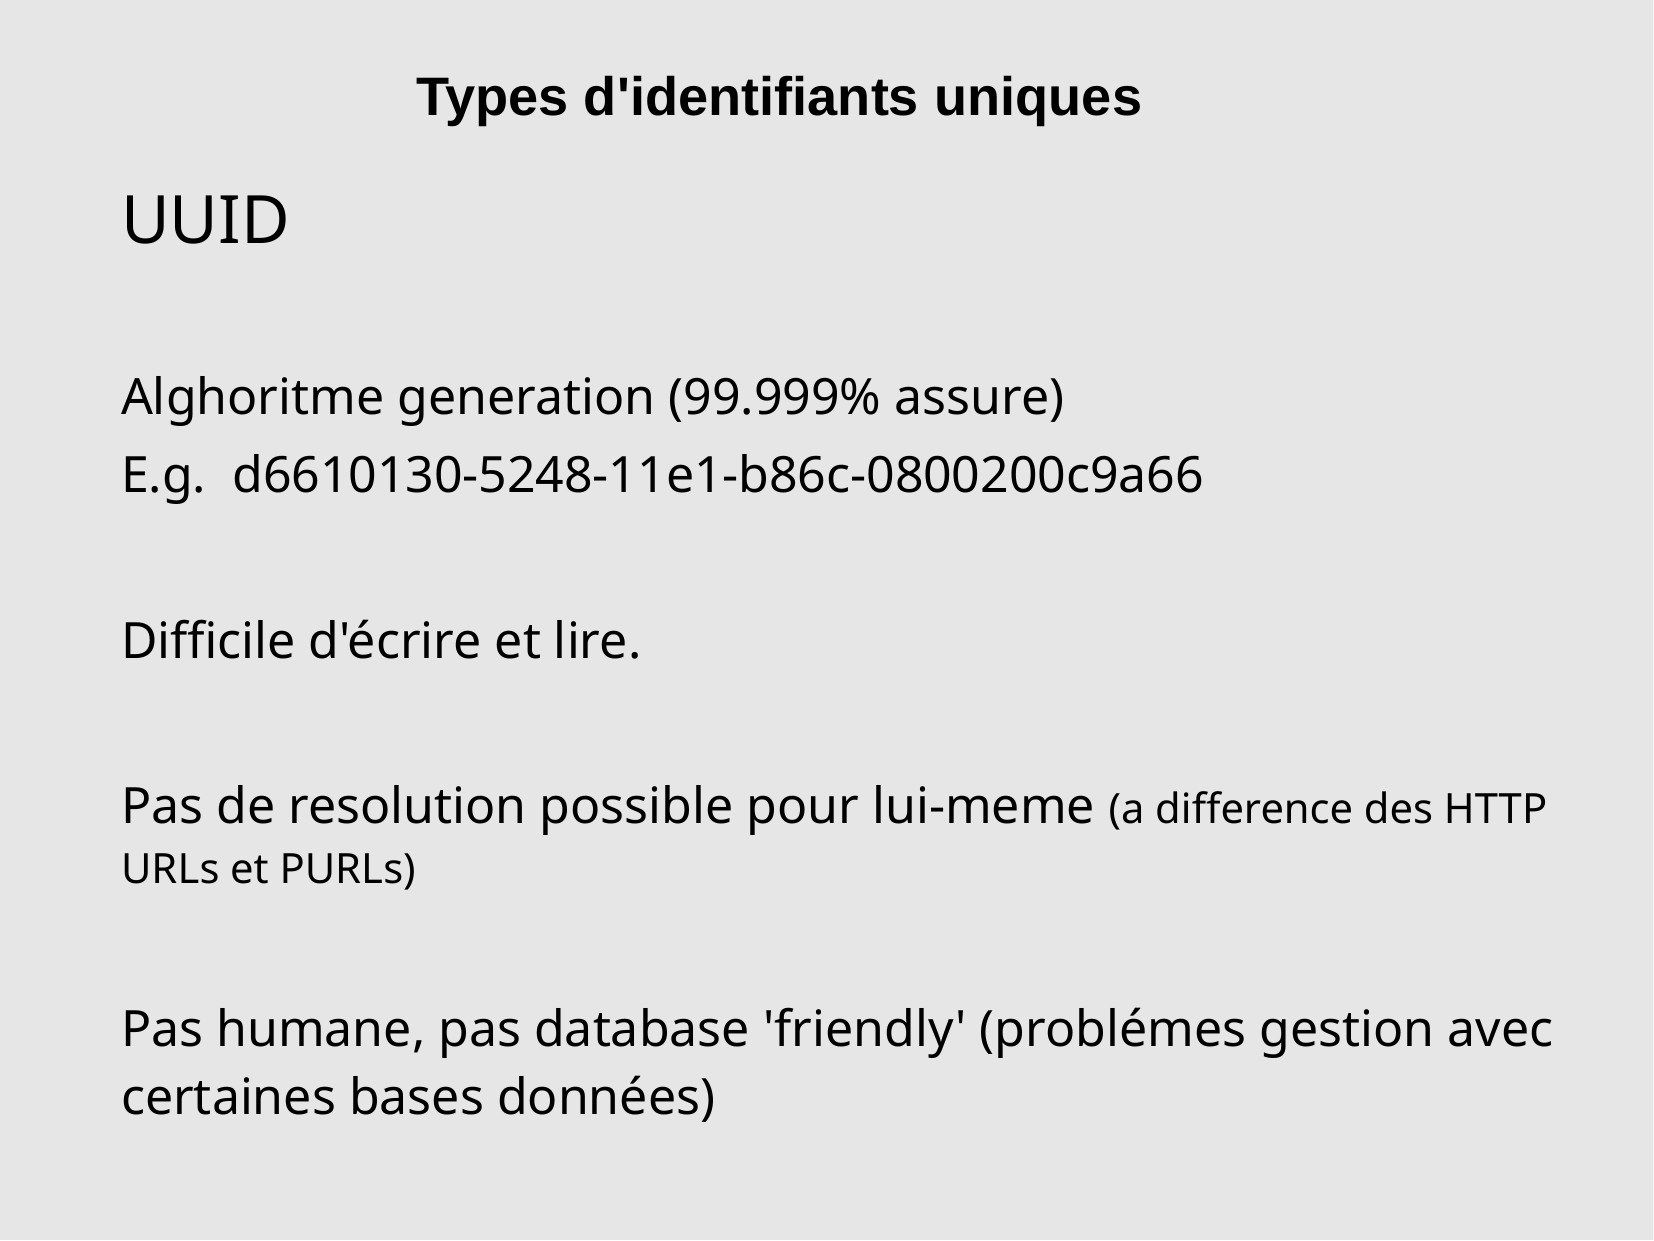

Types d'identifiants uniques
UUID
Alghoritme generation (99.999% assure)
E.g. d6610130-5248-11e1-b86c-0800200c9a66
Difficile d'écrire et lire.
Pas de resolution possible pour lui-meme (a difference des HTTP URLs et PURLs)
Pas humane, pas database 'friendly' (problémes gestion avec certaines bases données)
Opaque